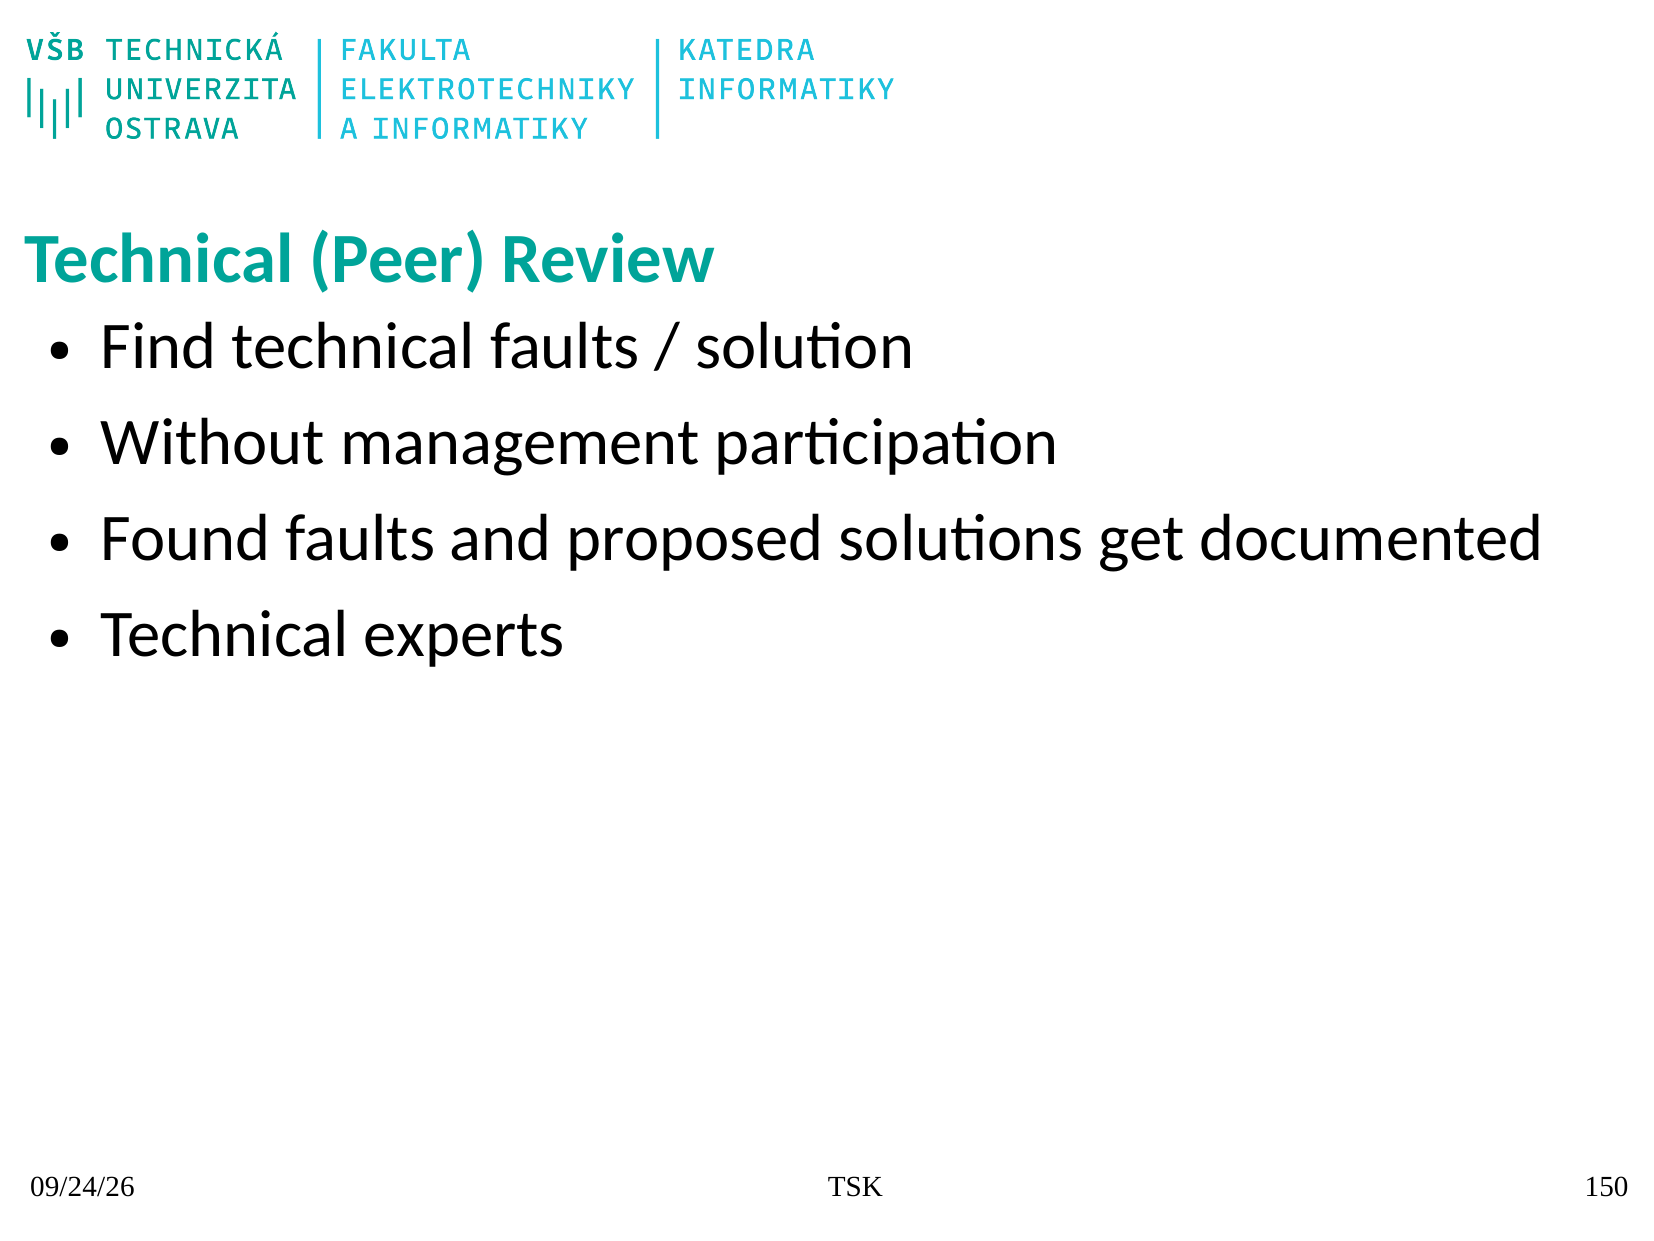

# Technical (Peer) Review
Find technical faults / solution
Without management participation
Found faults and proposed solutions get documented
Technical experts
TSK
150